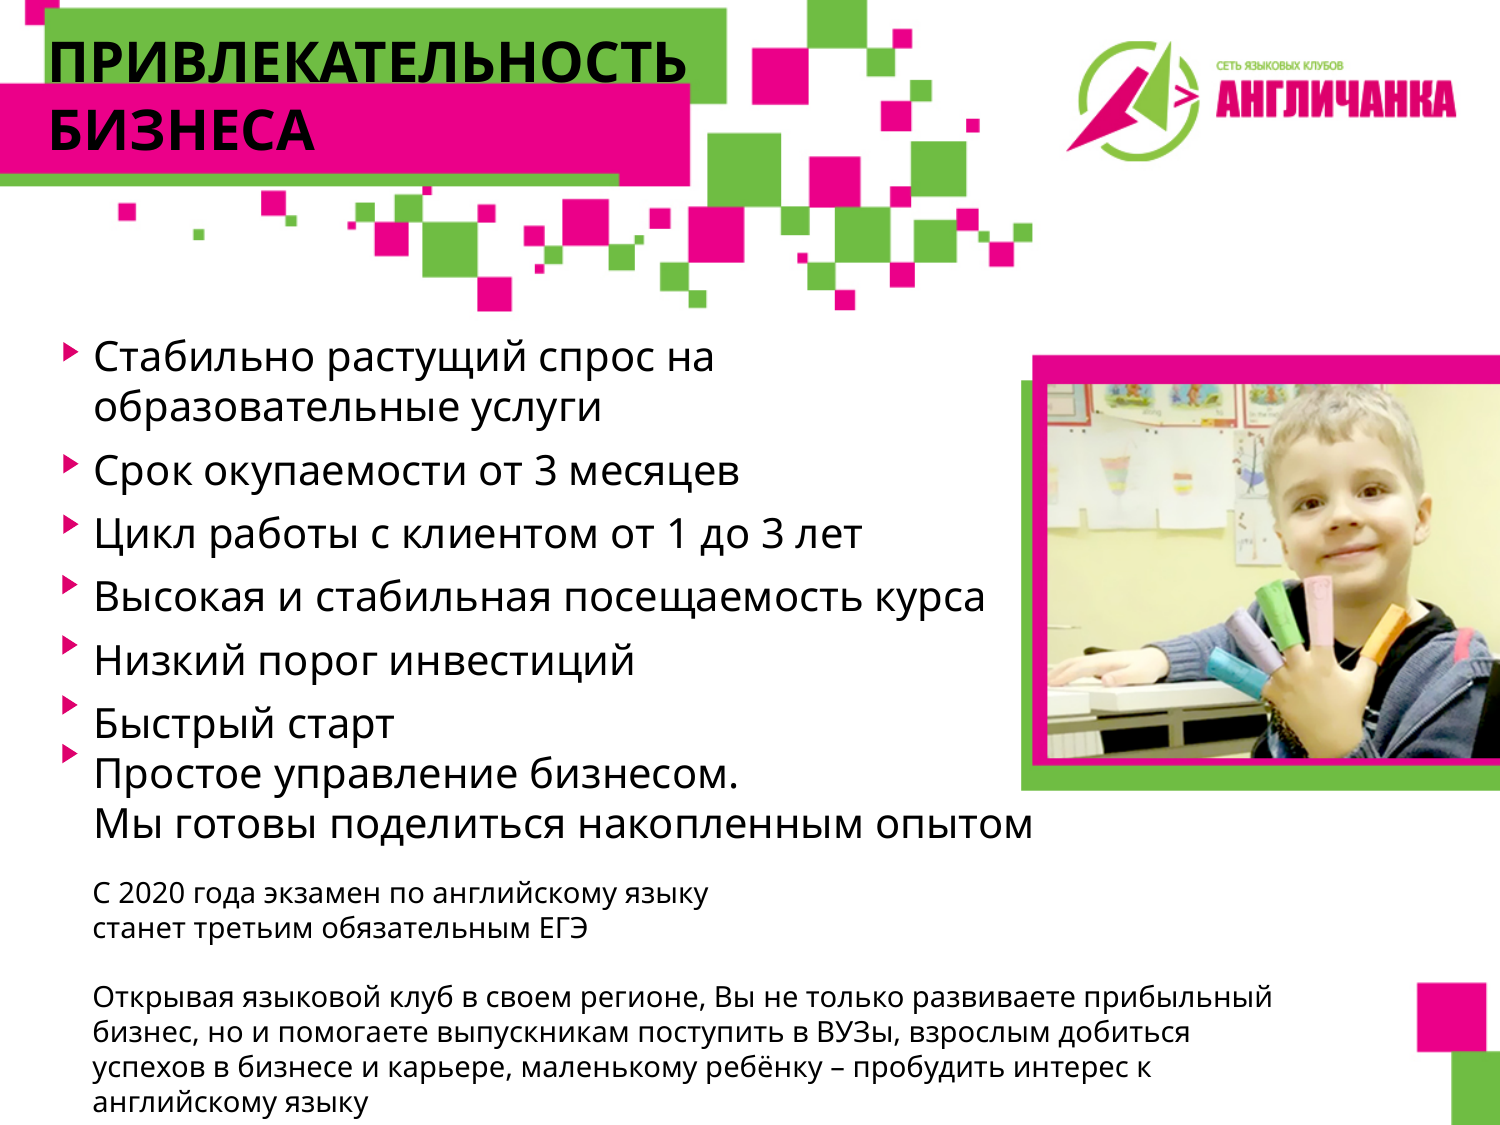

ПРИВЛЕКАТЕЛЬНОСТЬ
БИЗНЕСА
Стабильно растущий спрос на
образовательные услуги
Срок окупаемости от 3 месяцев
Цикл работы с клиентом от 1 до 3 лет
Высокая и стабильная посещаемость курса
Низкий порог инвестиций
Быстрый старт
Простое управление бизнесом.
Мы готовы поделиться накопленным опытом
С 2020 года экзамен по английскому языку
станет третьим обязательным ЕГЭ
Открывая языковой клуб в своем регионе, Вы не только развиваете прибыльный бизнес, но и помогаете выпускникам поступить в ВУЗы, взрослым добиться успехов в бизнесе и карьере, маленькому ребёнку – пробудить интерес к английскому языку